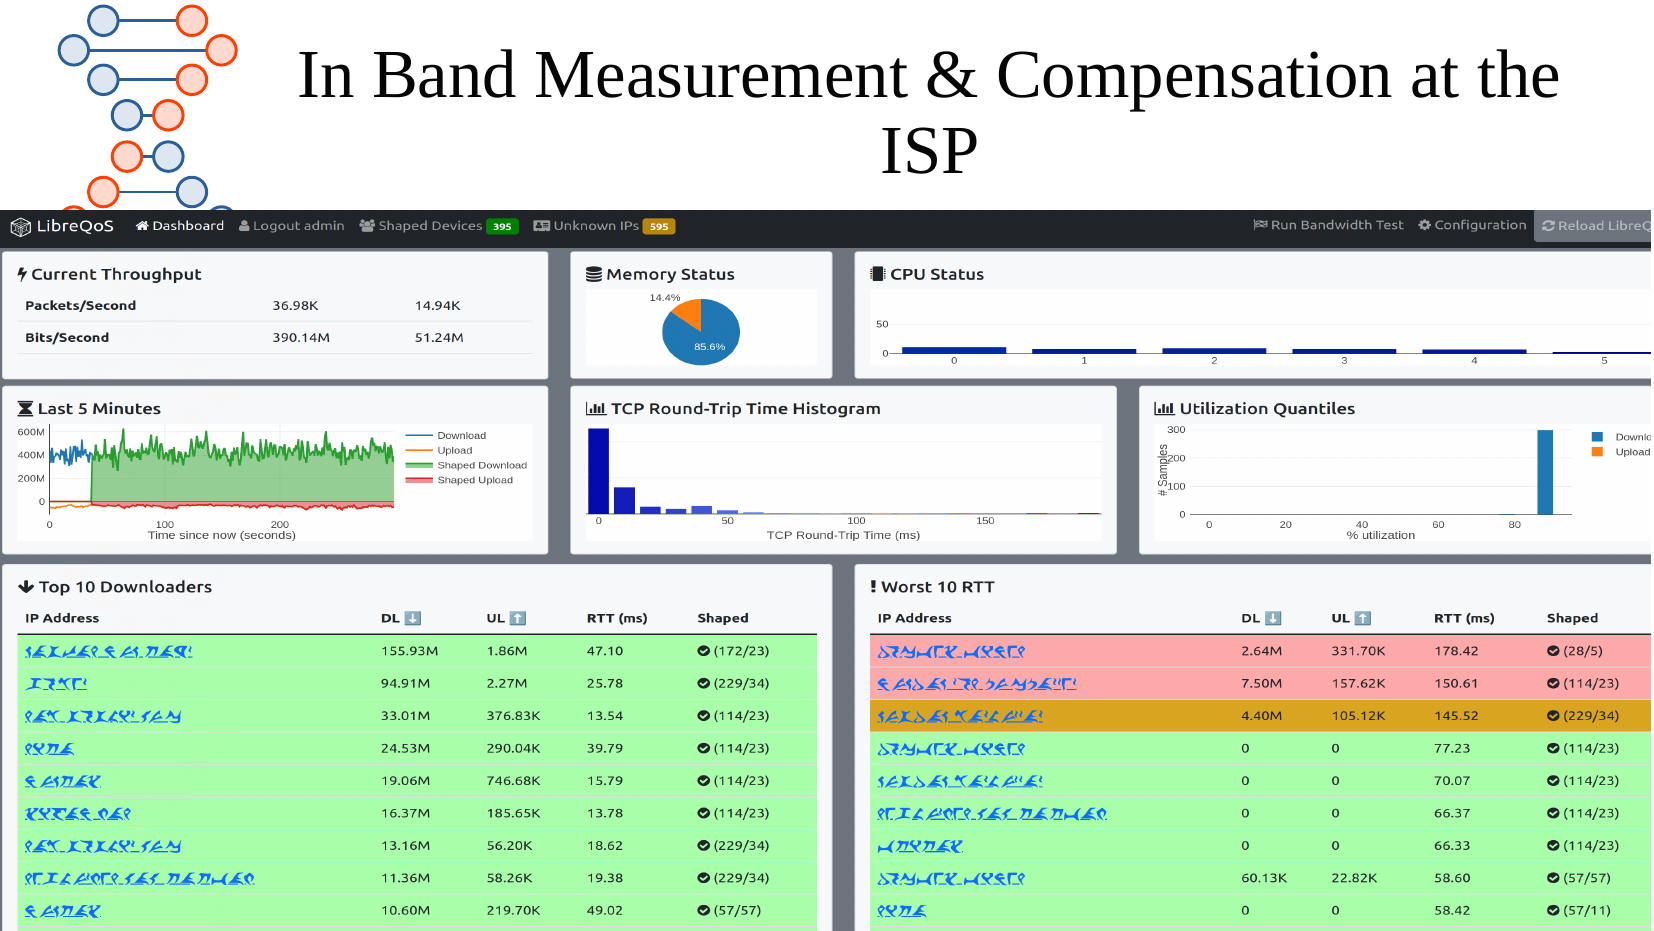

# In Band Measurement & Compensation at the ISP